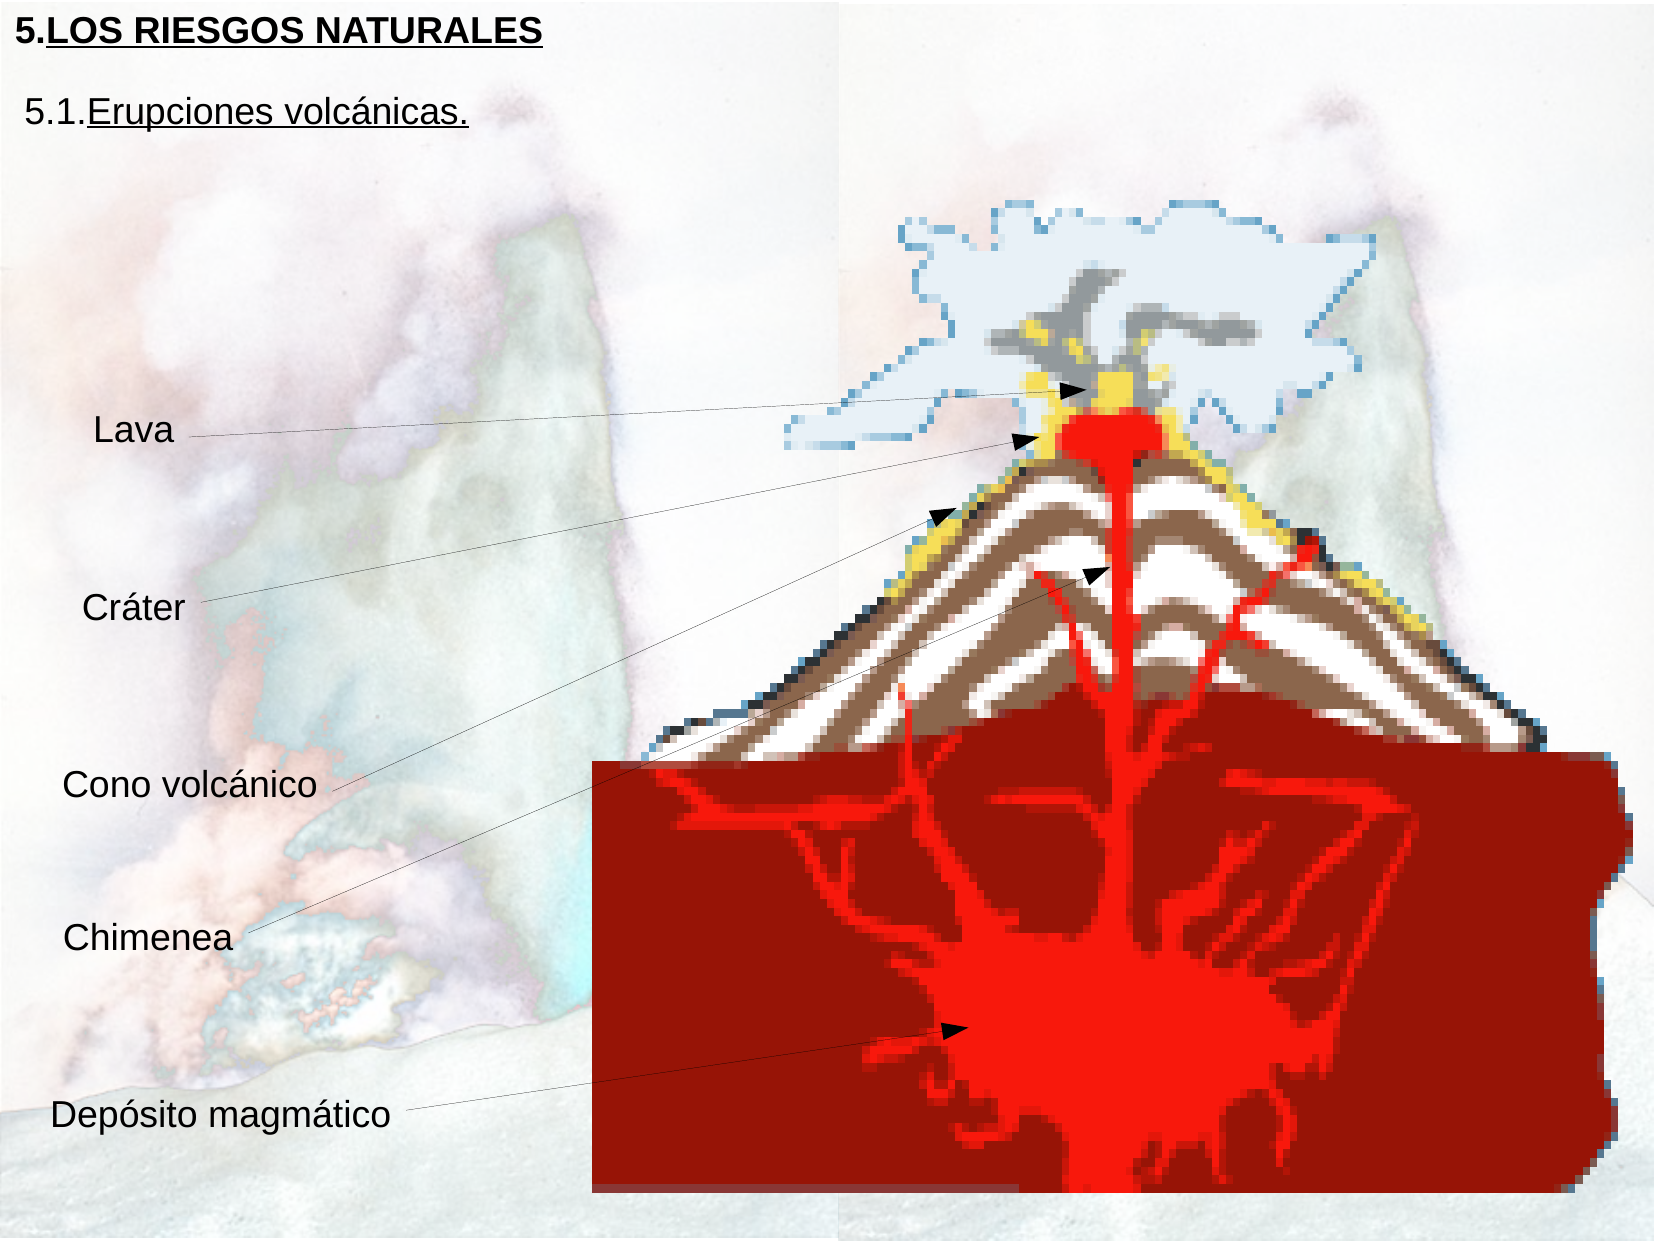

5.LOS RIESGOS NATURALES
5.1.Erupciones volcánicas.
Lava
Cráter
Cono volcánico
Chimenea
Depósito magmático